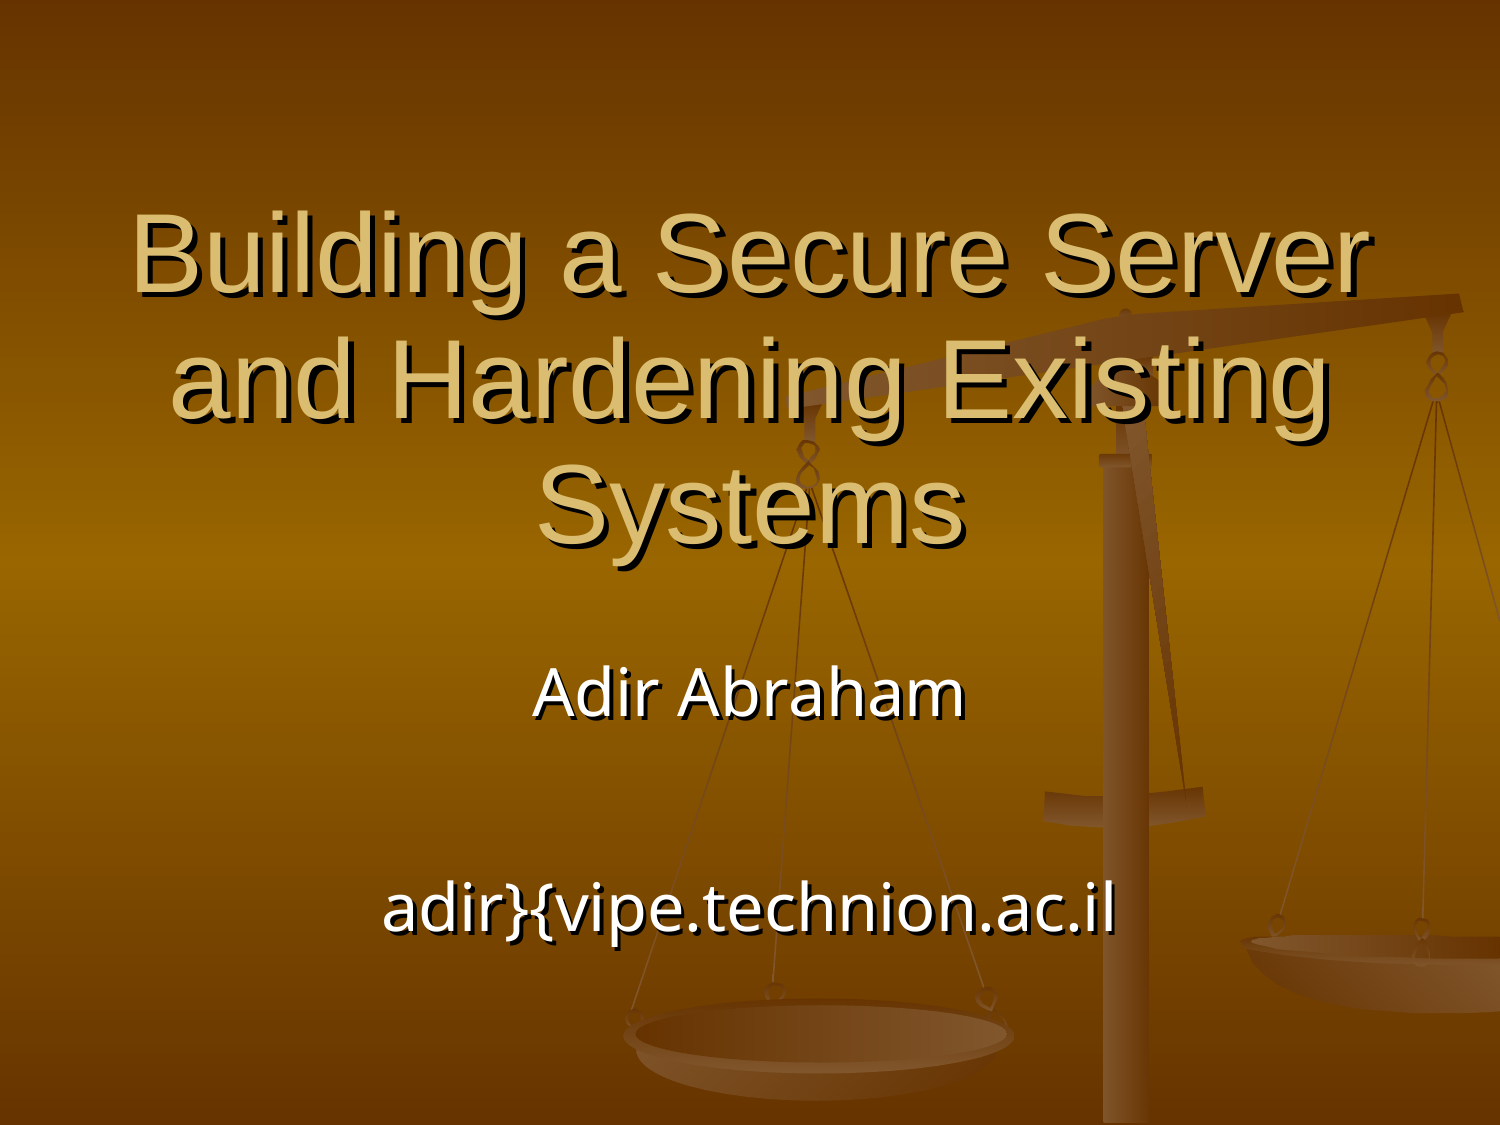

# Building a Secure Server and Hardening Existing Systems
Adir Abraham
adir}{vipe.technion.ac.il